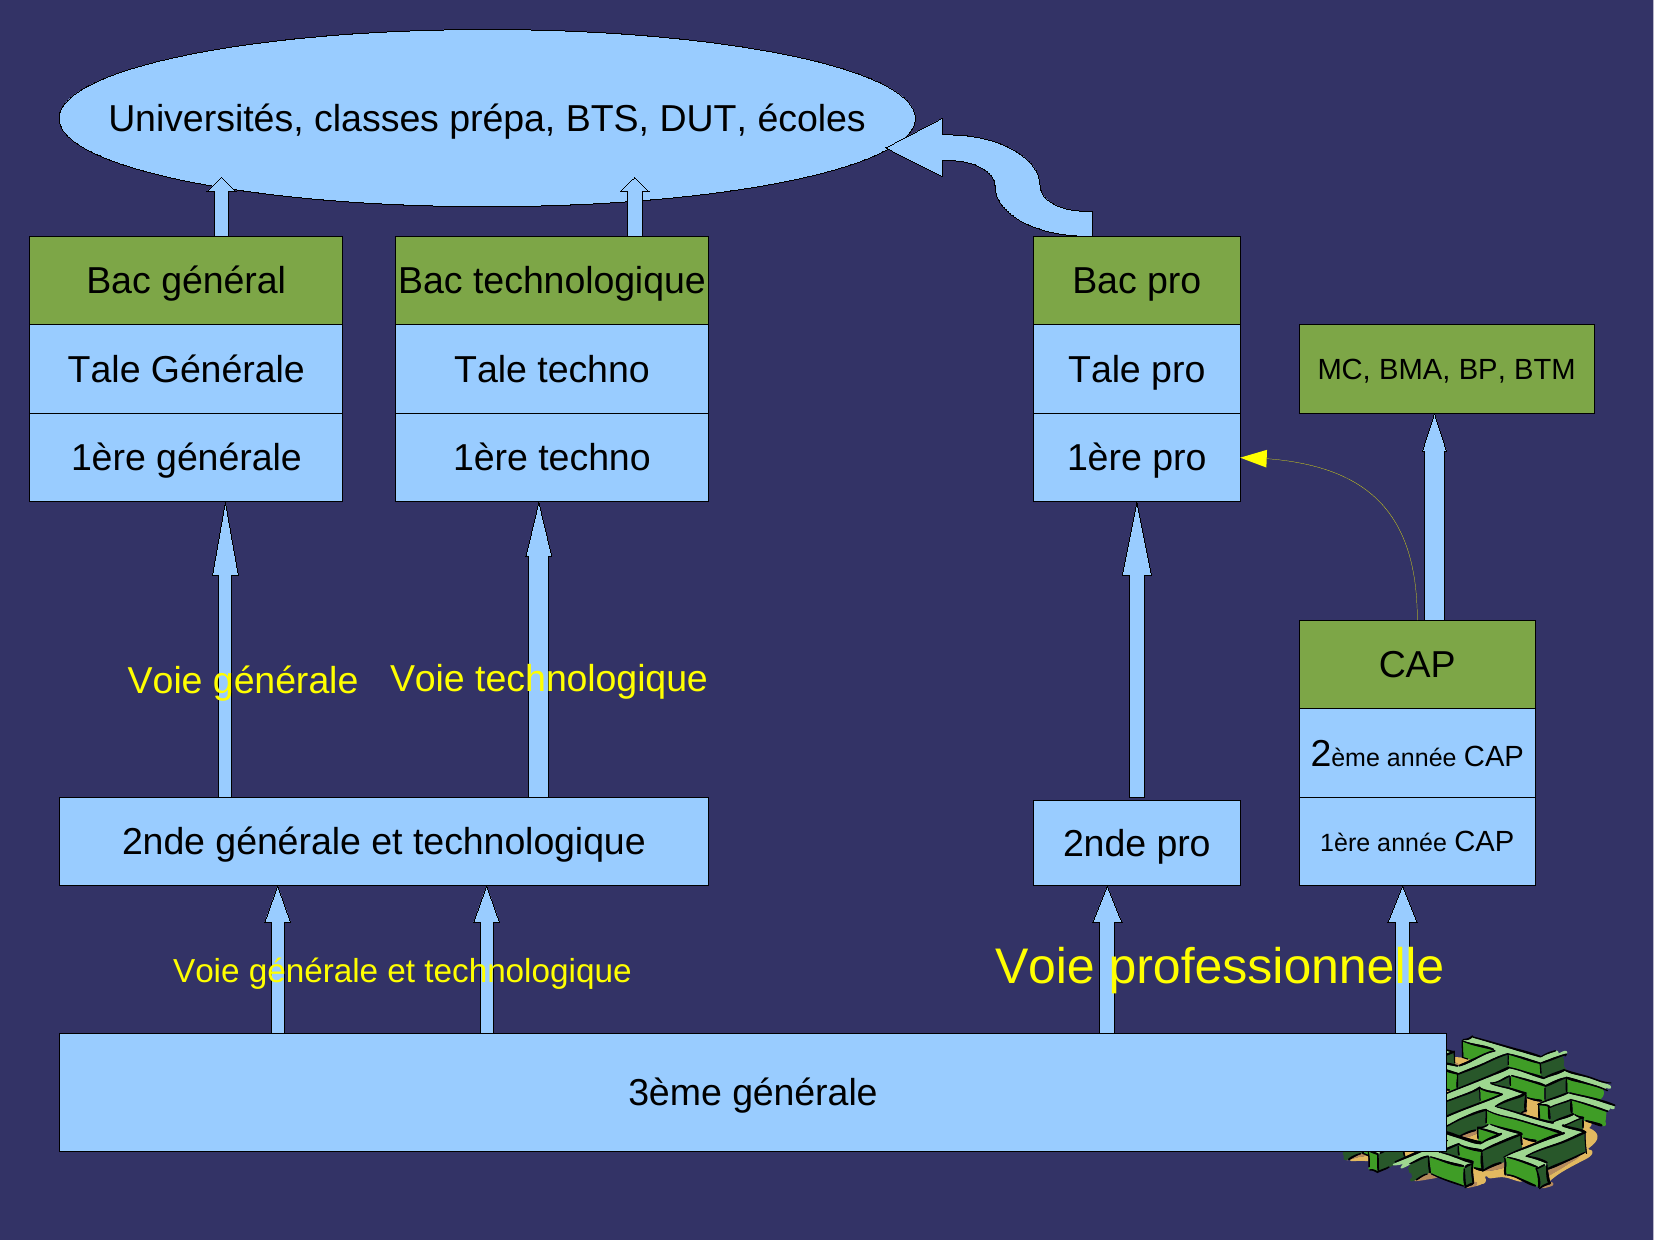

Universités, classes prépa, BTS, DUT, écoles
Bac général
Bac technologique
Bac pro
Tale Générale
Tale techno
Tale pro
MC, BMA, BP, BTM
1ère générale
1ère générale
1ère générale
1ère technologique
1ère technologique
1ère techno
 (ou 1ère d'adaptation)
1ère techno
1ère pro
CAP
Voie technologique
Voie générale
2ème année CAP
2nde générale et technologique
2nde générale et technologique
2nde générale et technologique
1ère année CAP
2nde pro
Voie professionnelle
Voie générale et technologique
3ème générale
3ème générale
3ème générale